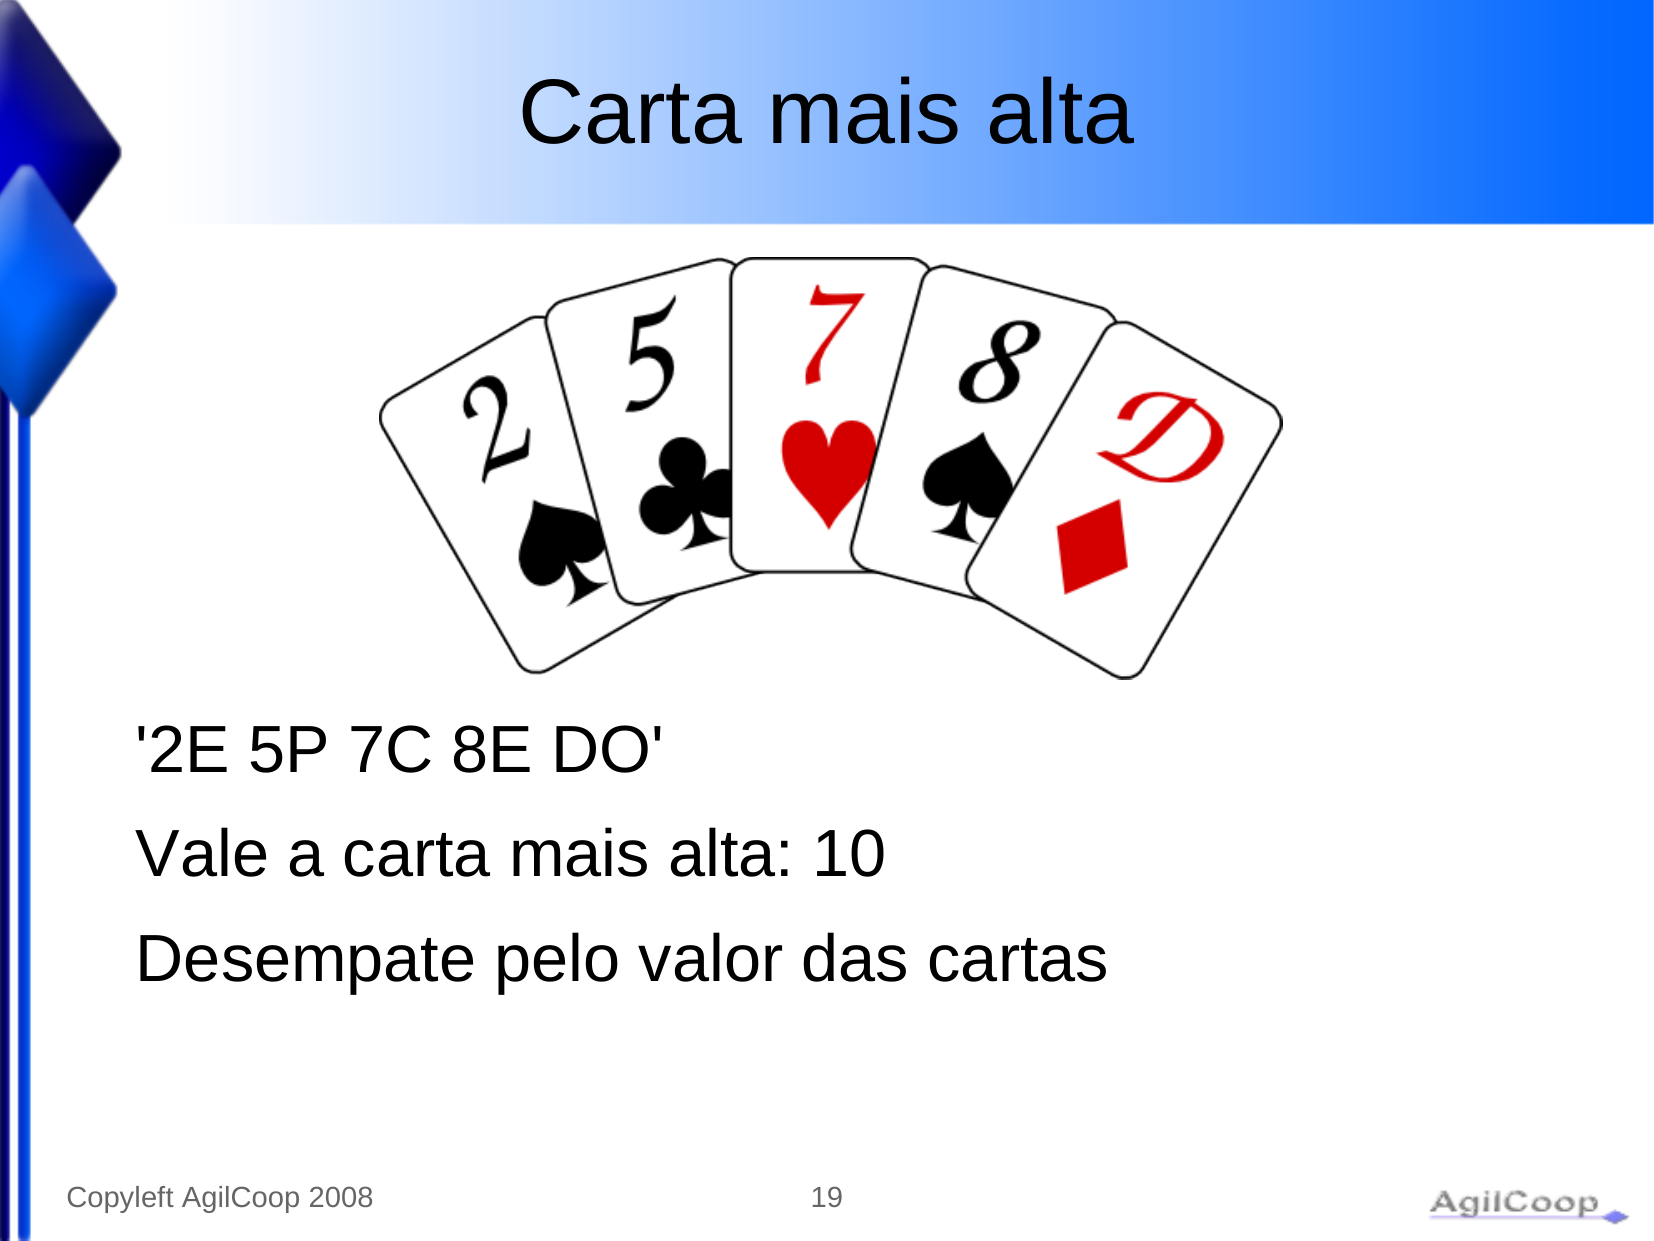

# Carta mais alta
'2E 5P 7C 8E DO'
Vale a carta mais alta: 10
Desempate pelo valor das cartas
Copyleft AgilCoop 2008
19